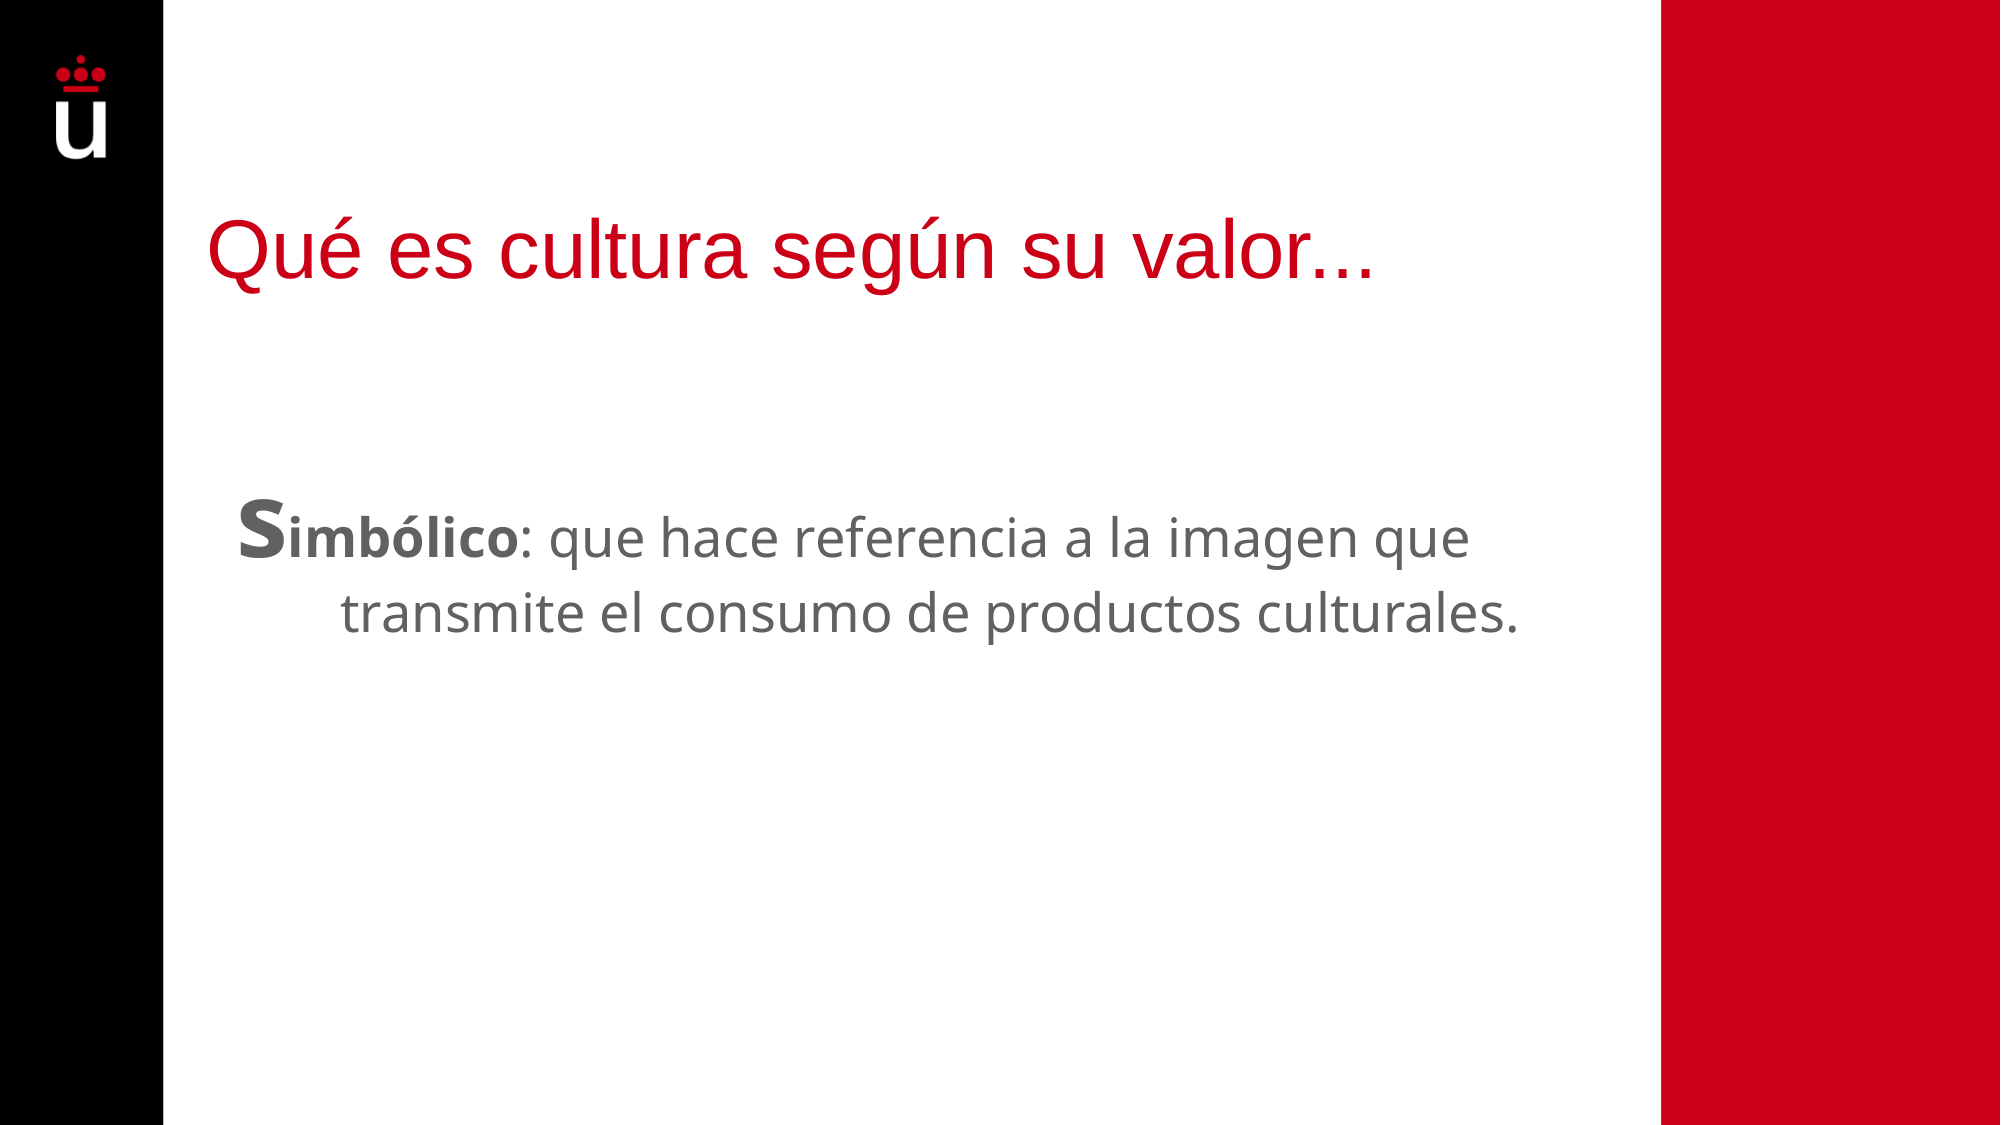

Qué es cultura según su valor...
# simbólico: que hace referencia a la imagen que transmite el consumo de productos culturales.